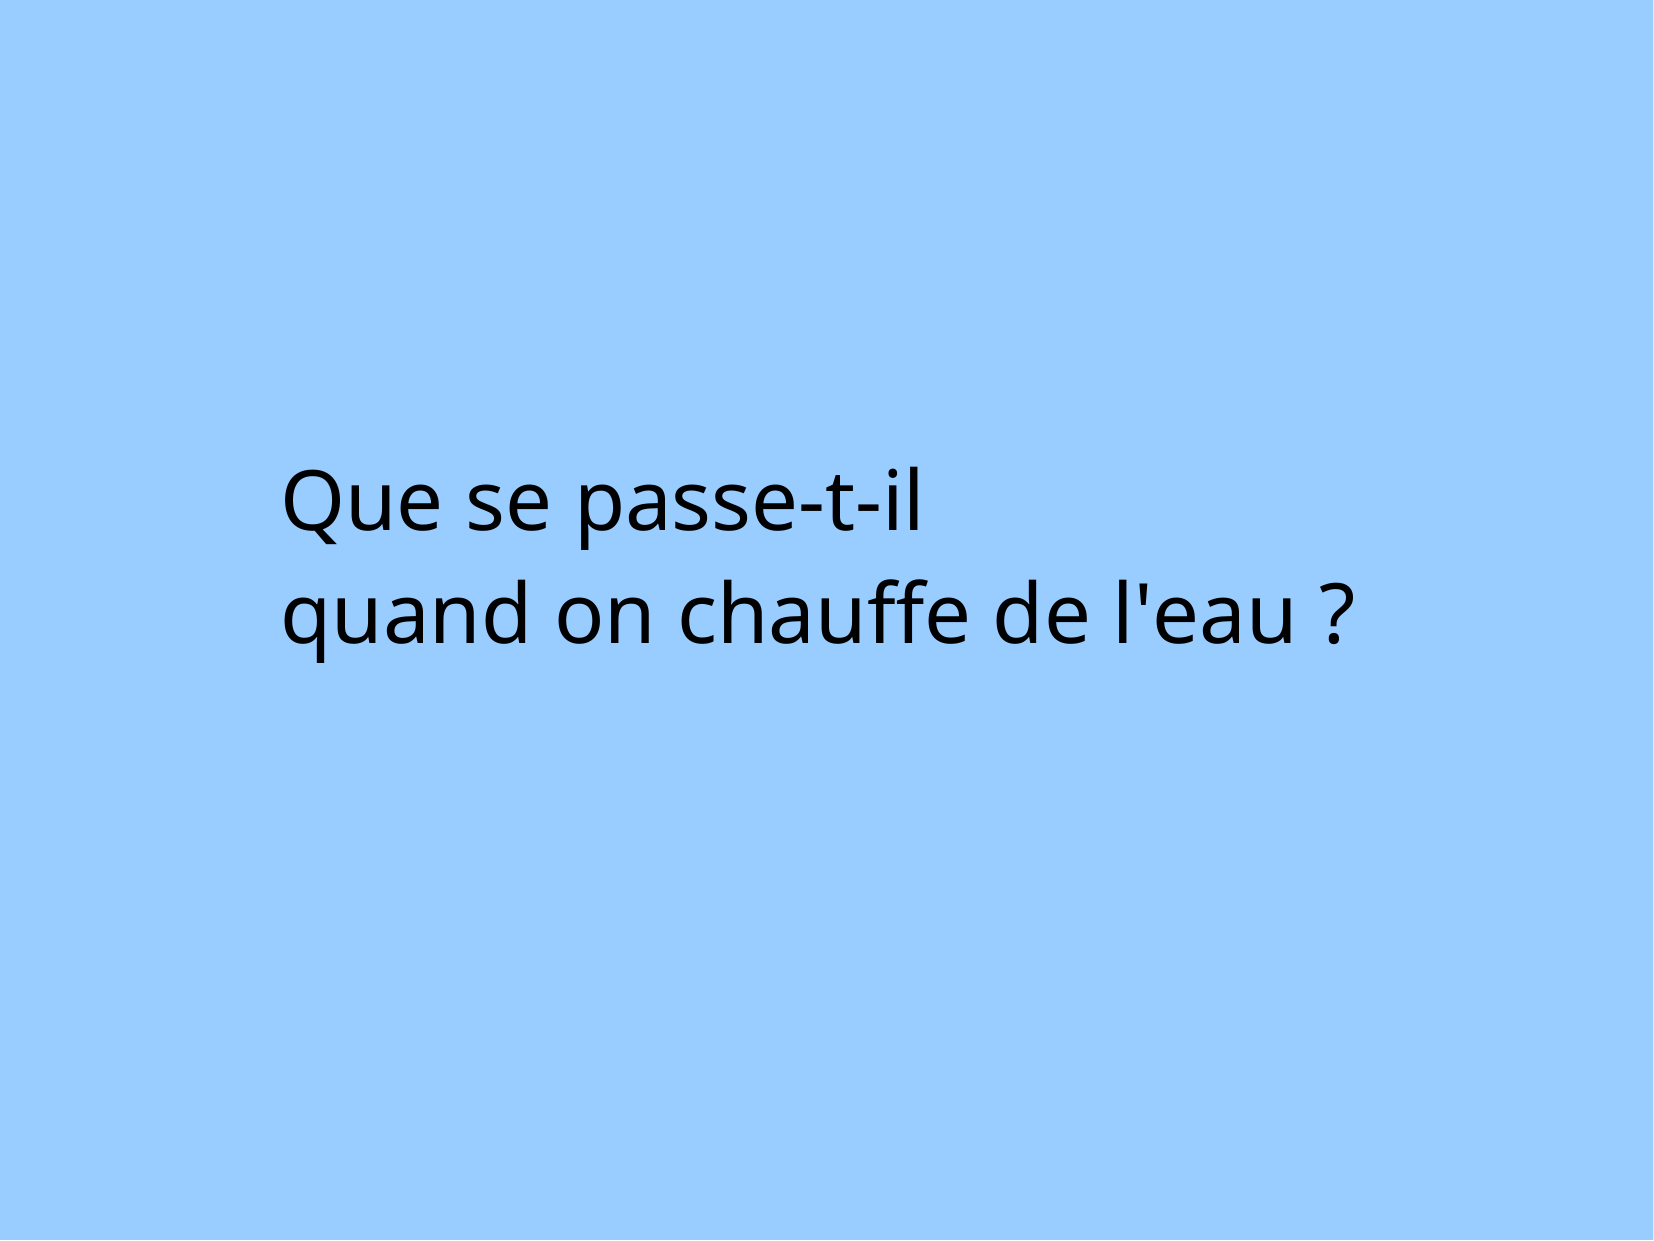

Que se passe-t-il
quand on chauffe de l'eau ?